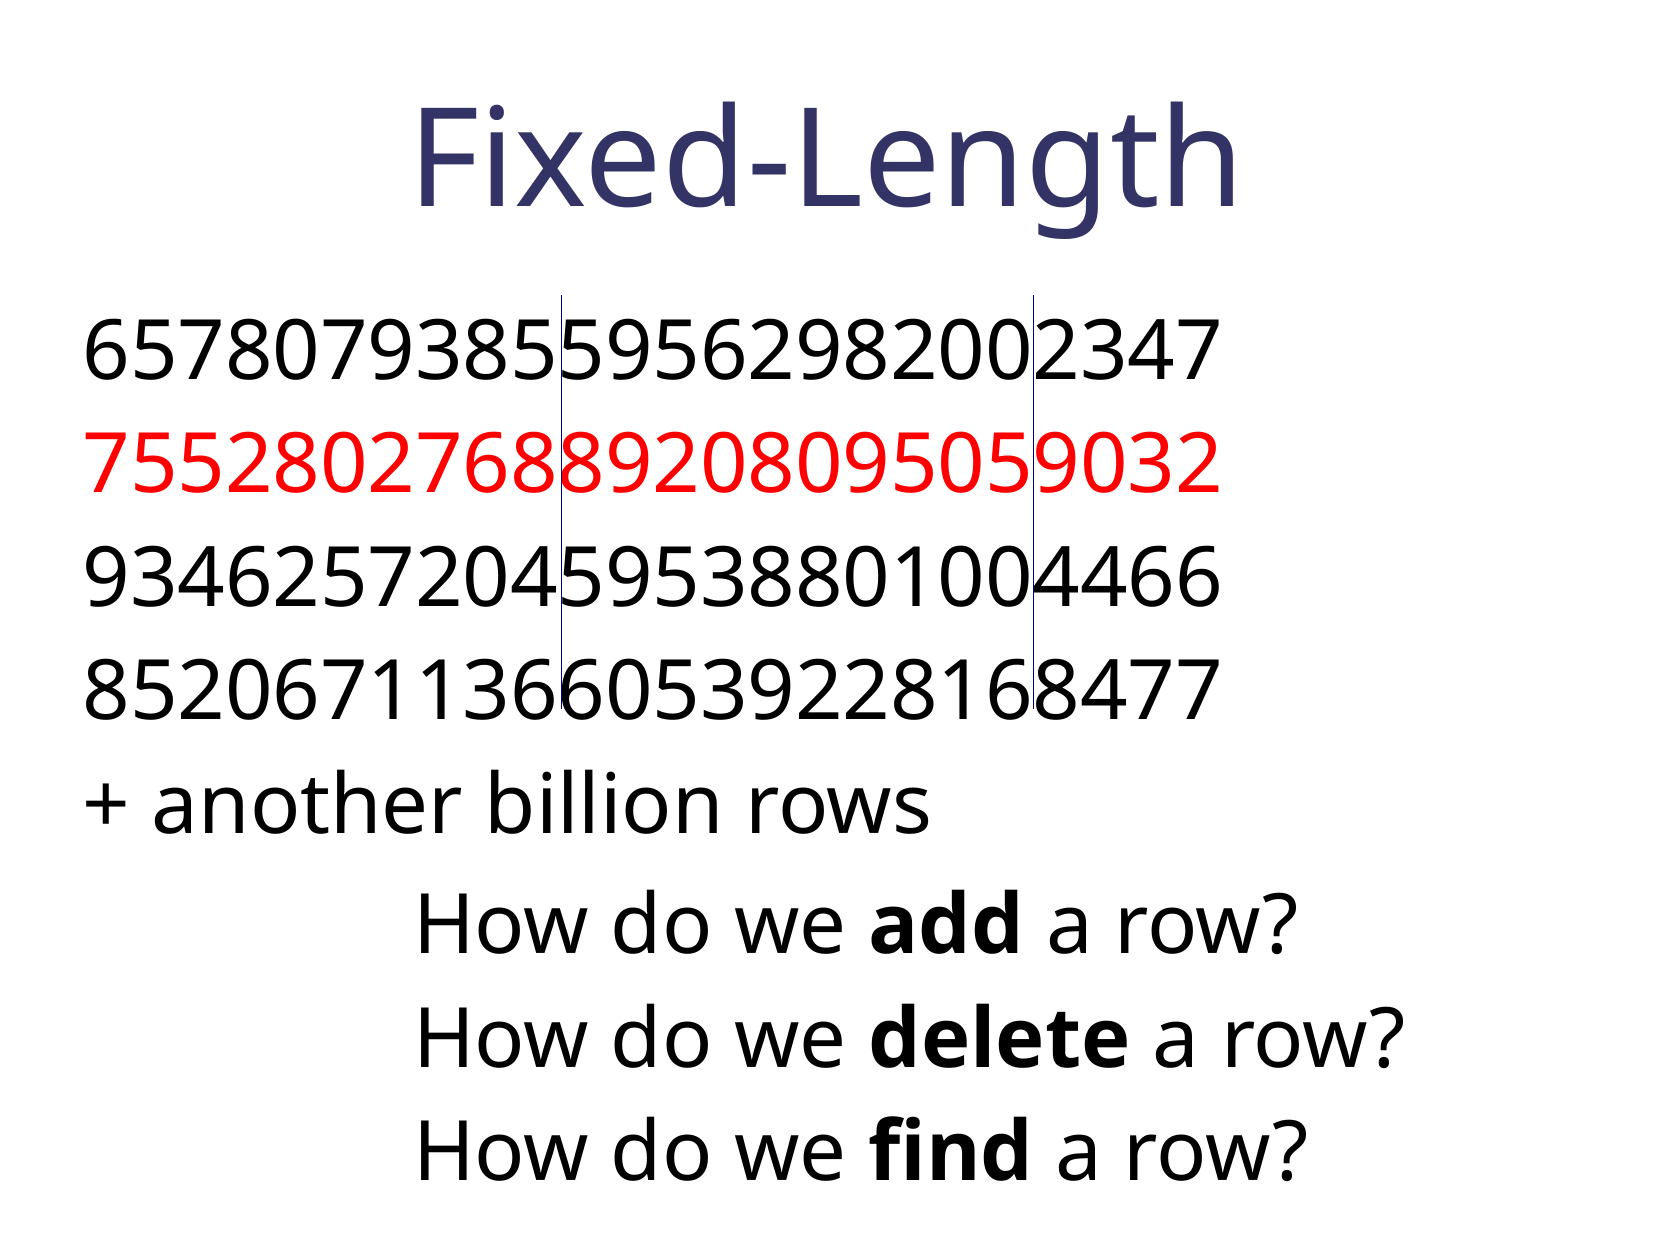

# Fixed-Length
657807938559562982002347
755280276889208095059032
934625720459538801004466
852067113660539228168477
+ another billion rows
How do we add a row?
How do we delete a row?
How do we find a row?